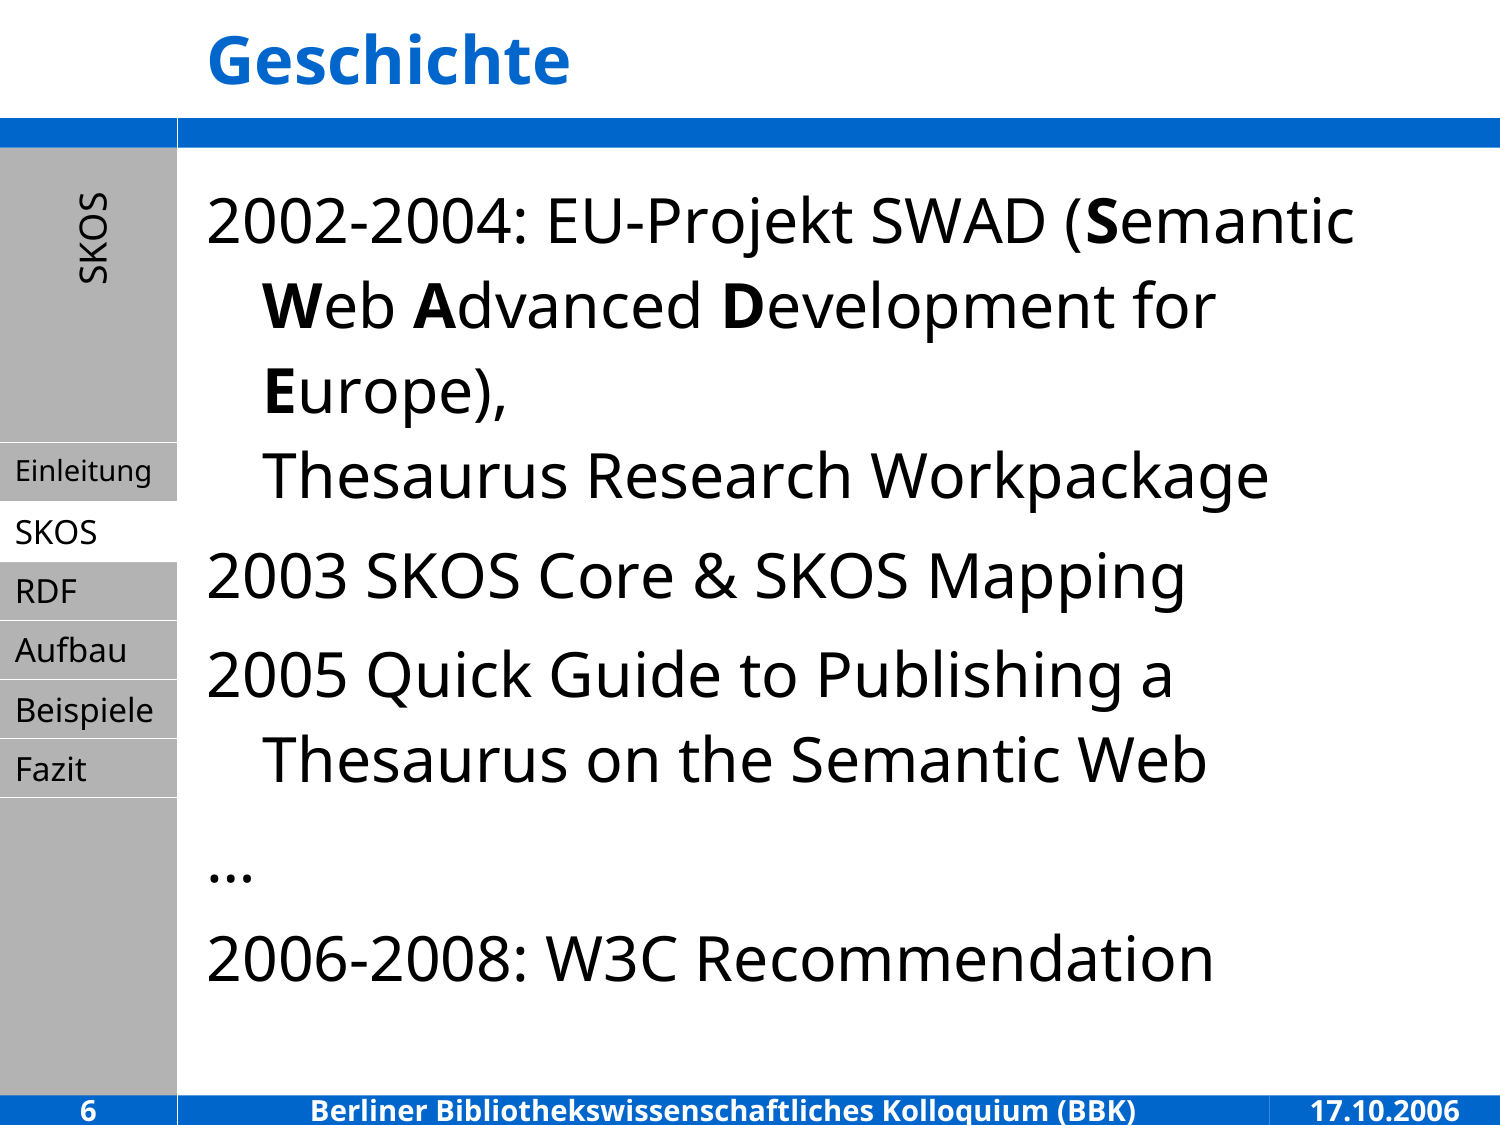

# Geschichte
2002-2004: EU-Projekt SWAD (Semantic Web Advanced Development for Europe),
Thesaurus Research Workpackage
2003 SKOS Core & SKOS Mapping
2005 Quick Guide to Publishing a Thesaurus on the Semantic Web
…
2006-2008: W3C Recommendation
SKOS